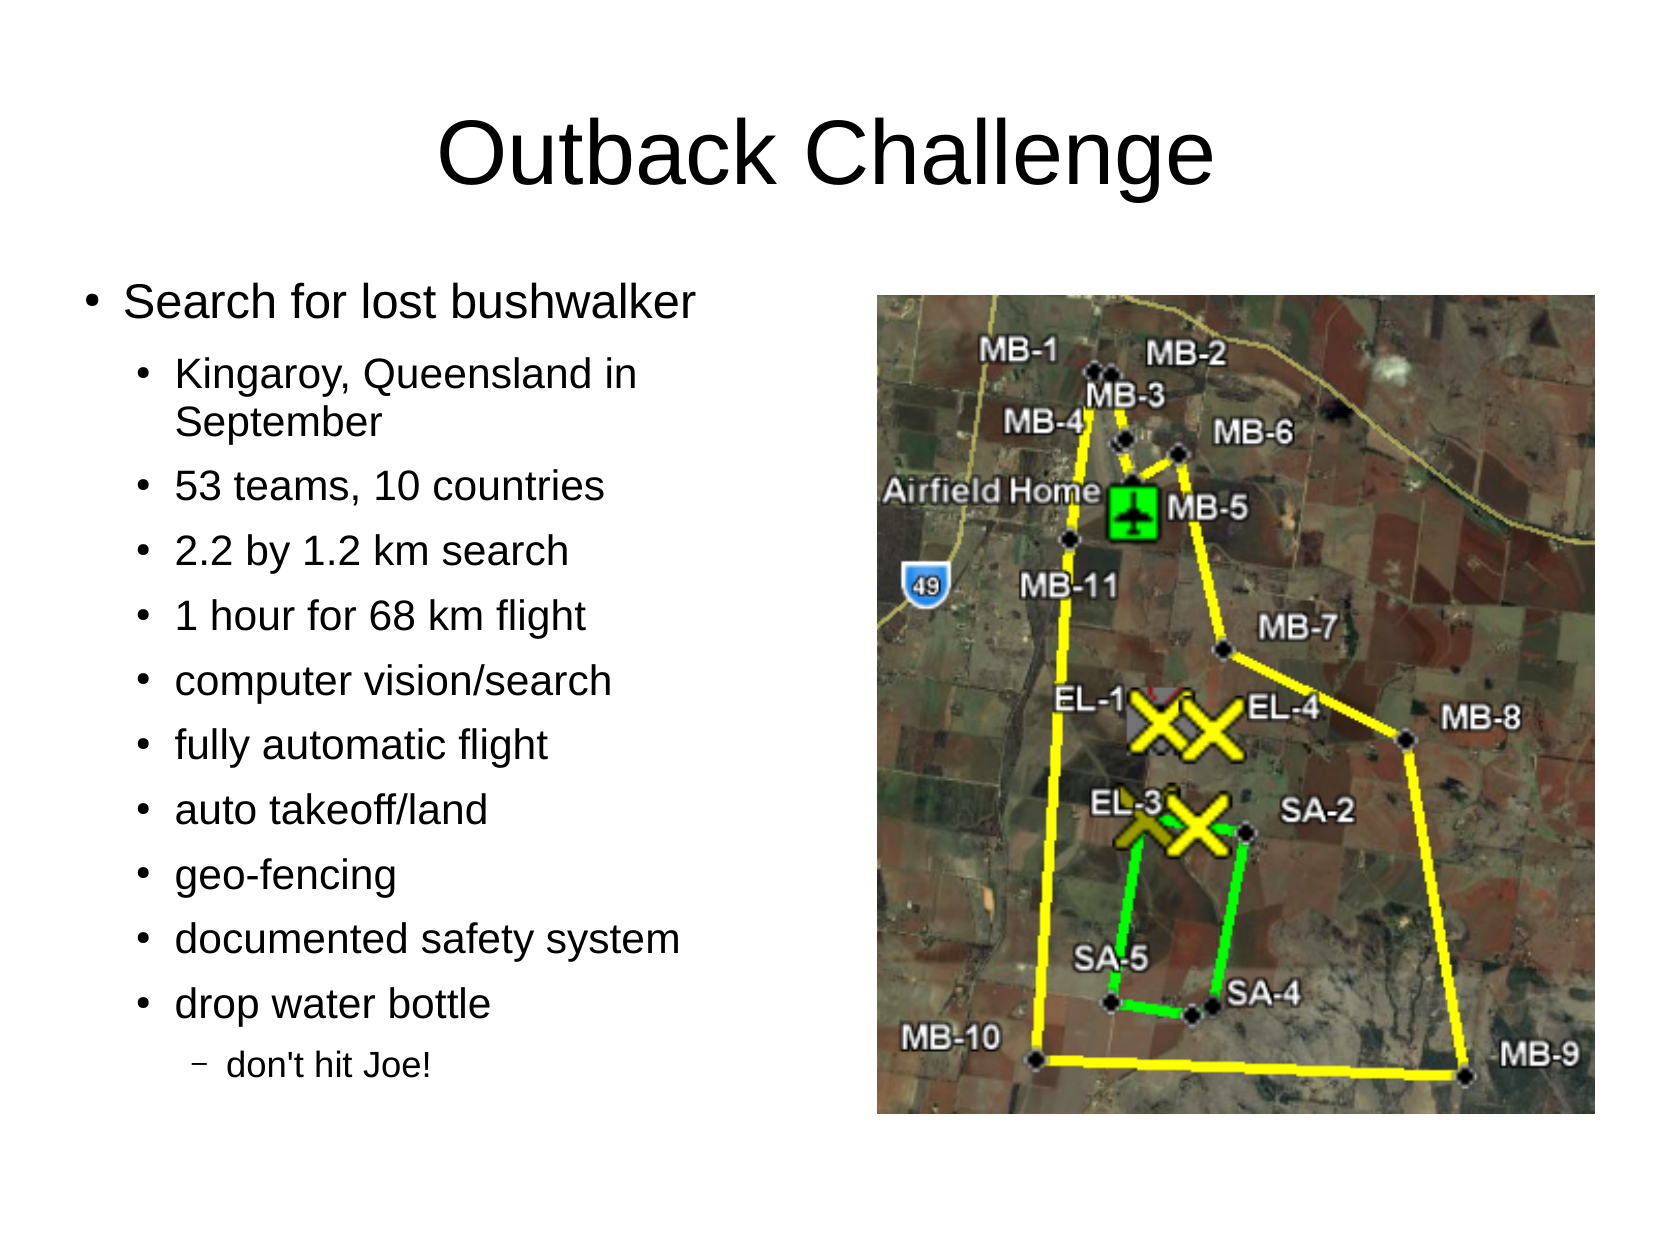

# Outback Challenge
Search for lost bushwalker
Kingaroy, Queensland in September
53 teams, 10 countries
2.2 by 1.2 km search
1 hour for 68 km flight
computer vision/search
fully automatic flight
auto takeoff/land
geo-fencing
documented safety system
drop water bottle
don't hit Joe!